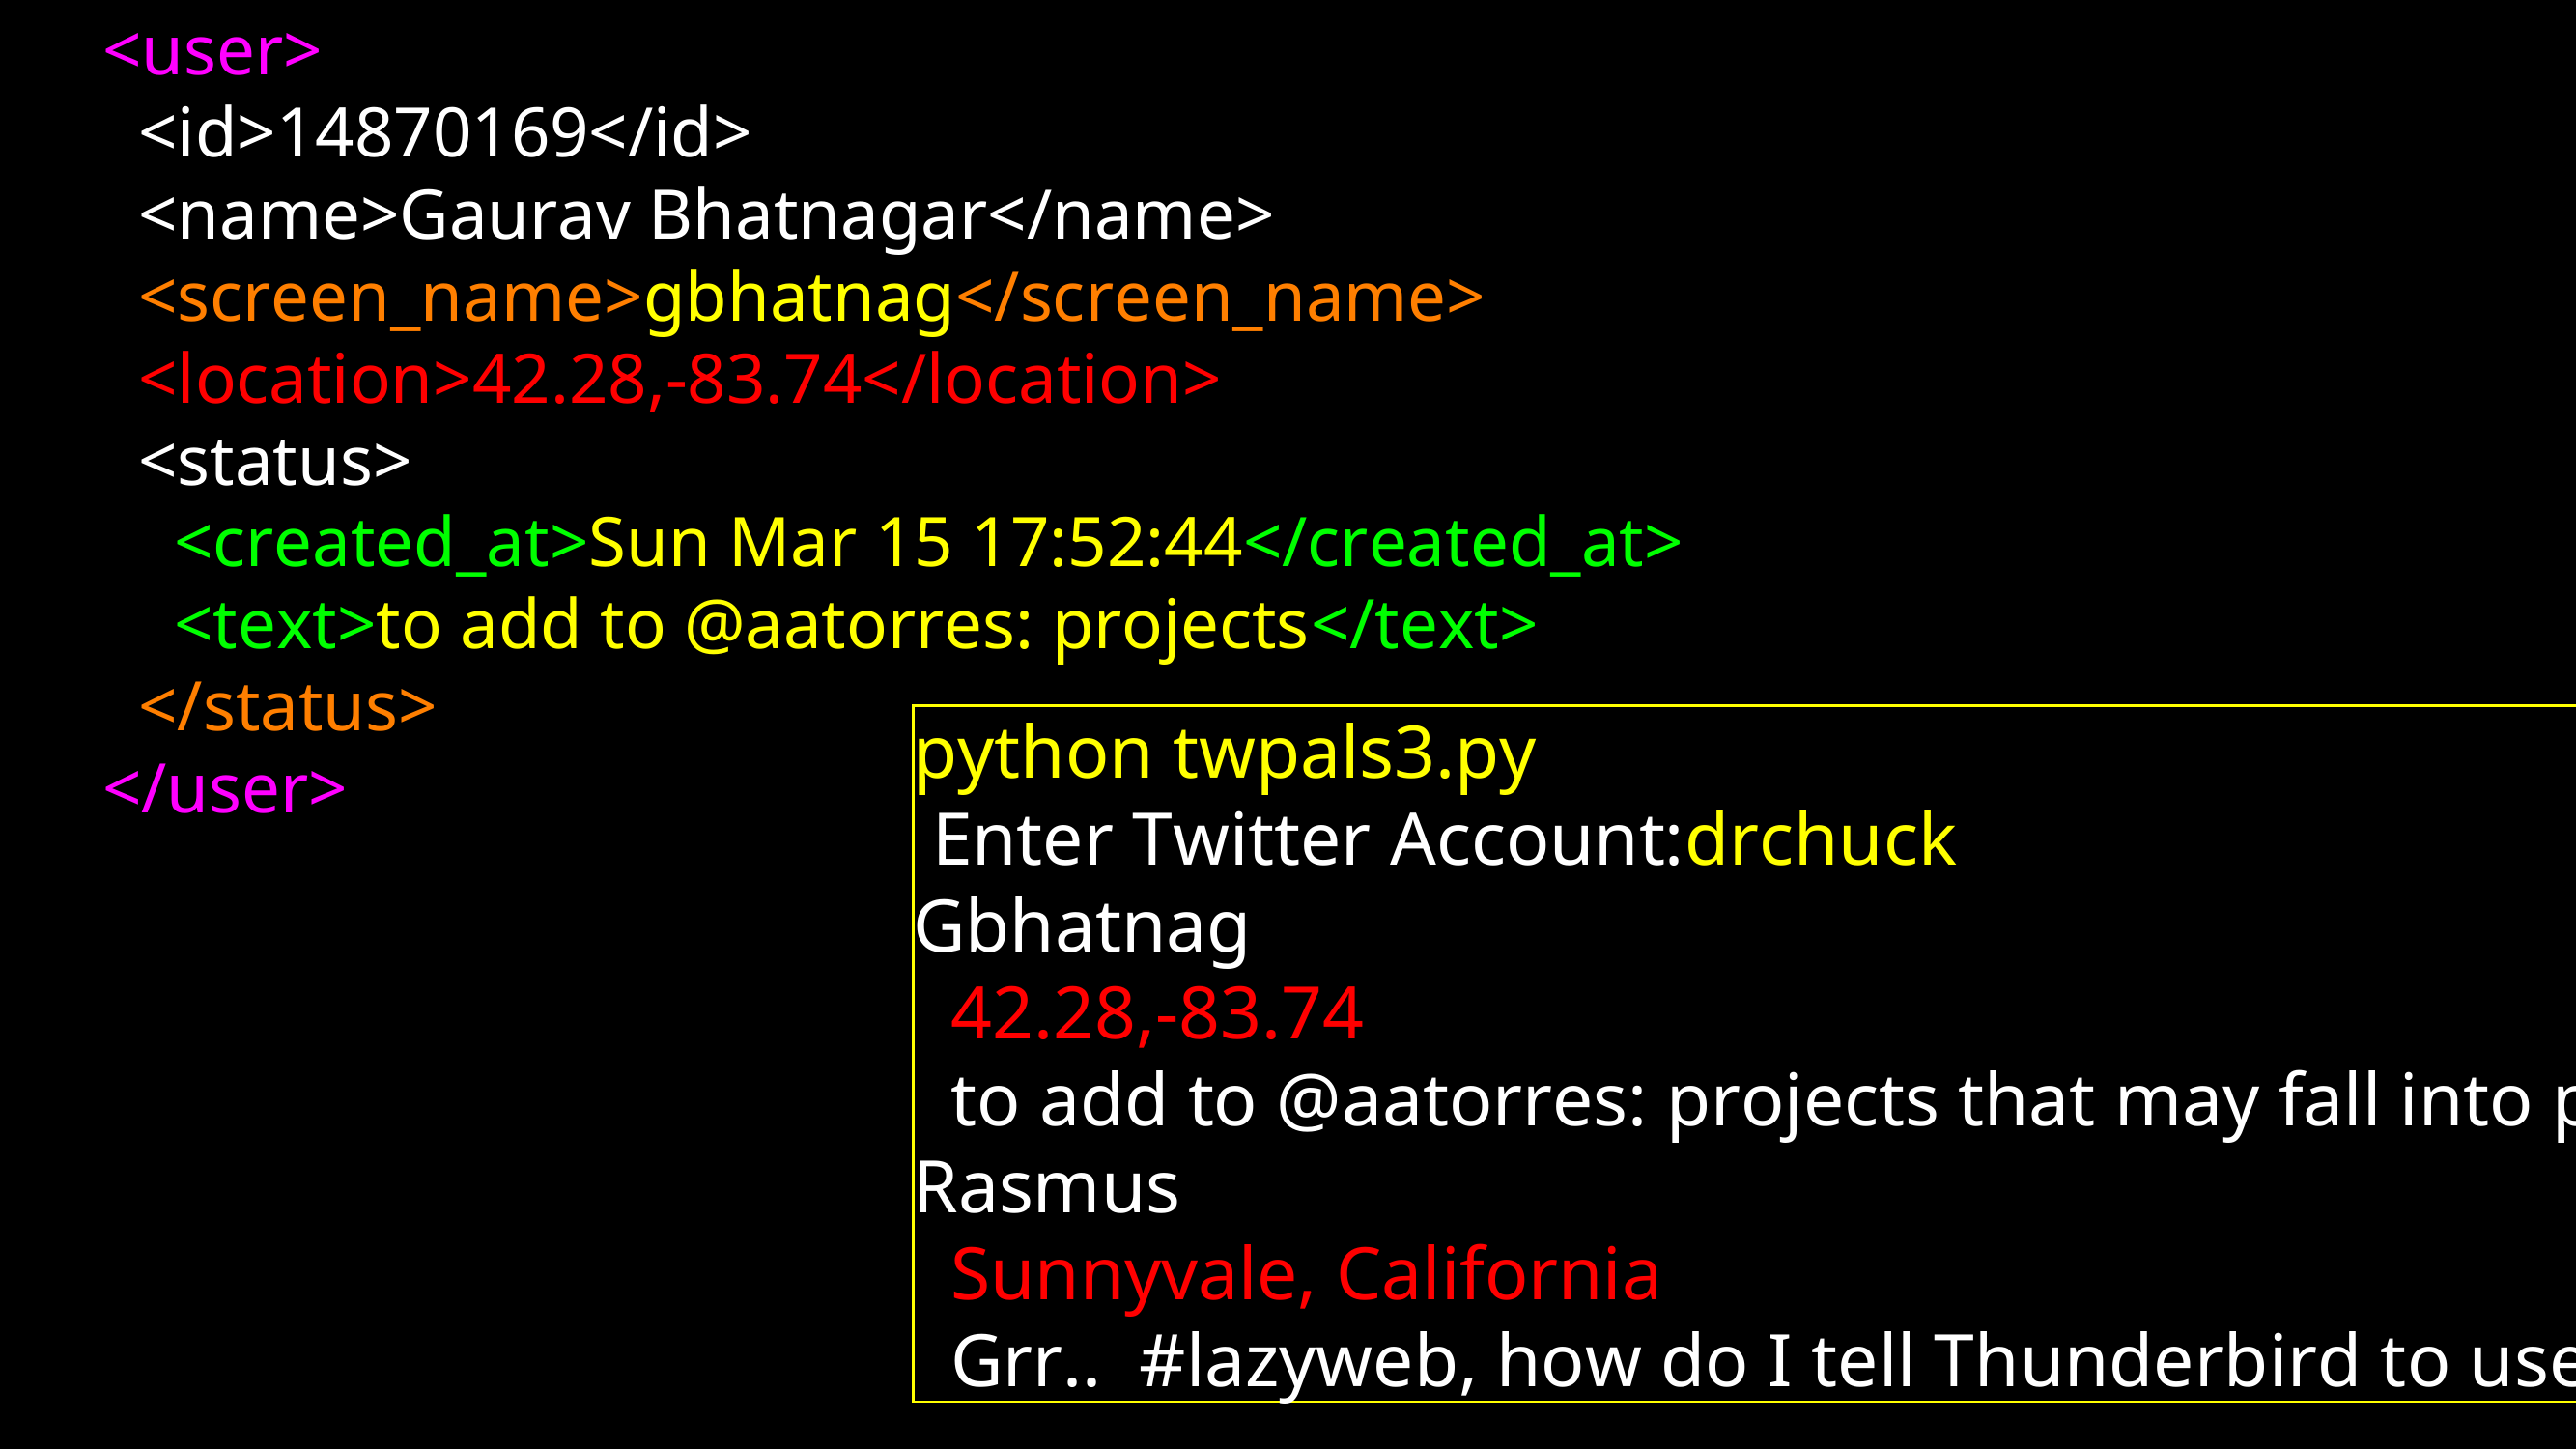

<user>
 <id>14870169</id>
 <name>Gaurav Bhatnagar</name>
 <screen_name>gbhatnag</screen_name>
 <location>42.28,-83.74</location>
 <status>
 <created_at>Sun Mar 15 17:52:44</created_at>
 <text>to add to @aatorres: projects</text>
 </status>
</user>
python twpals3.py
 Enter Twitter Account:drchuck
Gbhatnag
 42.28,-83.74
 to add to @aatorres: projects that may fall into p
Rasmus
 Sunnyvale, California
 Grr.. #lazyweb, how do I tell Thunderbird to use